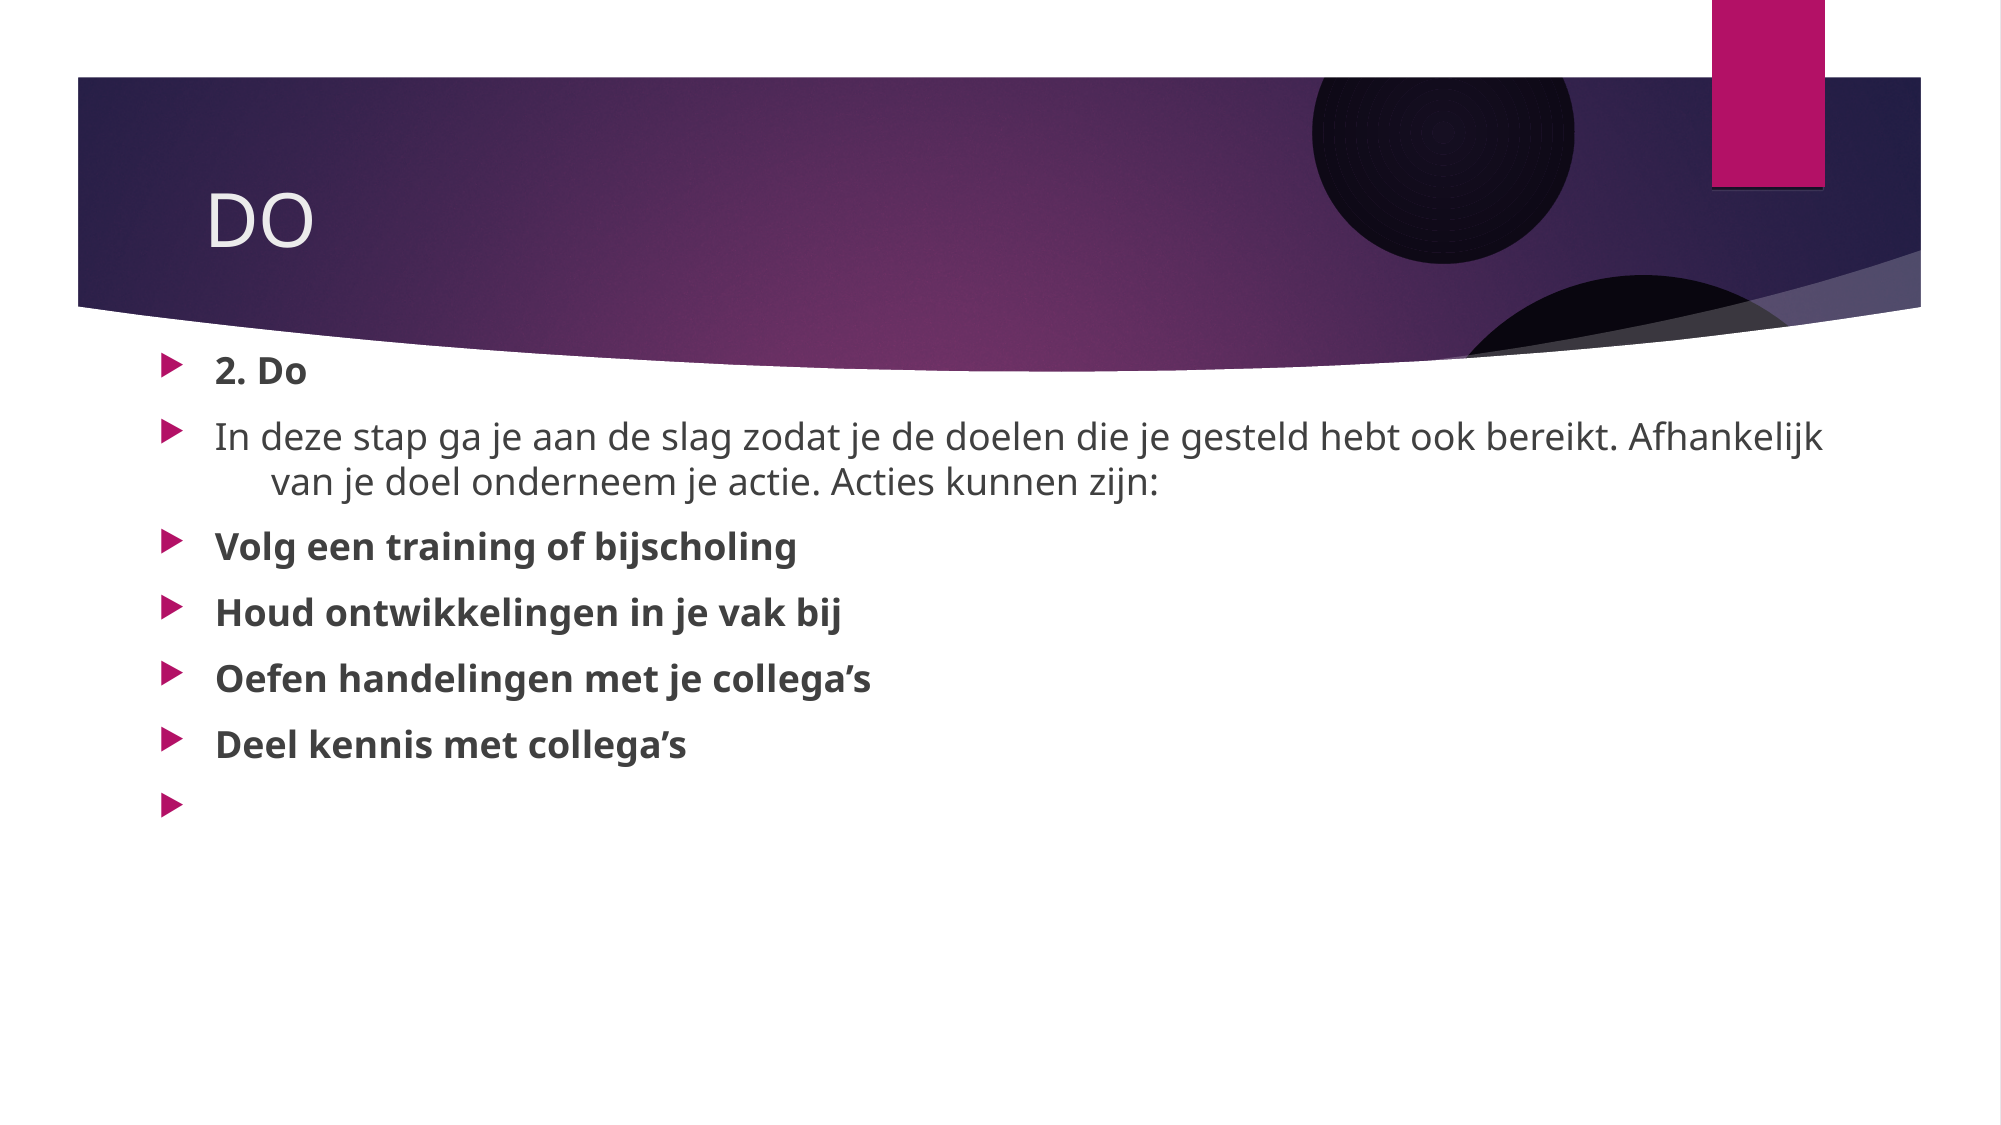

# DO
2. Do
In deze stap ga je aan de slag zodat je de doelen die je gesteld hebt ook bereikt. Afhankelijk van je doel onderneem je actie. Acties kunnen zijn:
Volg een training of bijscholing
Houd ontwikkelingen in je vak bij
Oefen handelingen met je collega’s
Deel kennis met collega’s